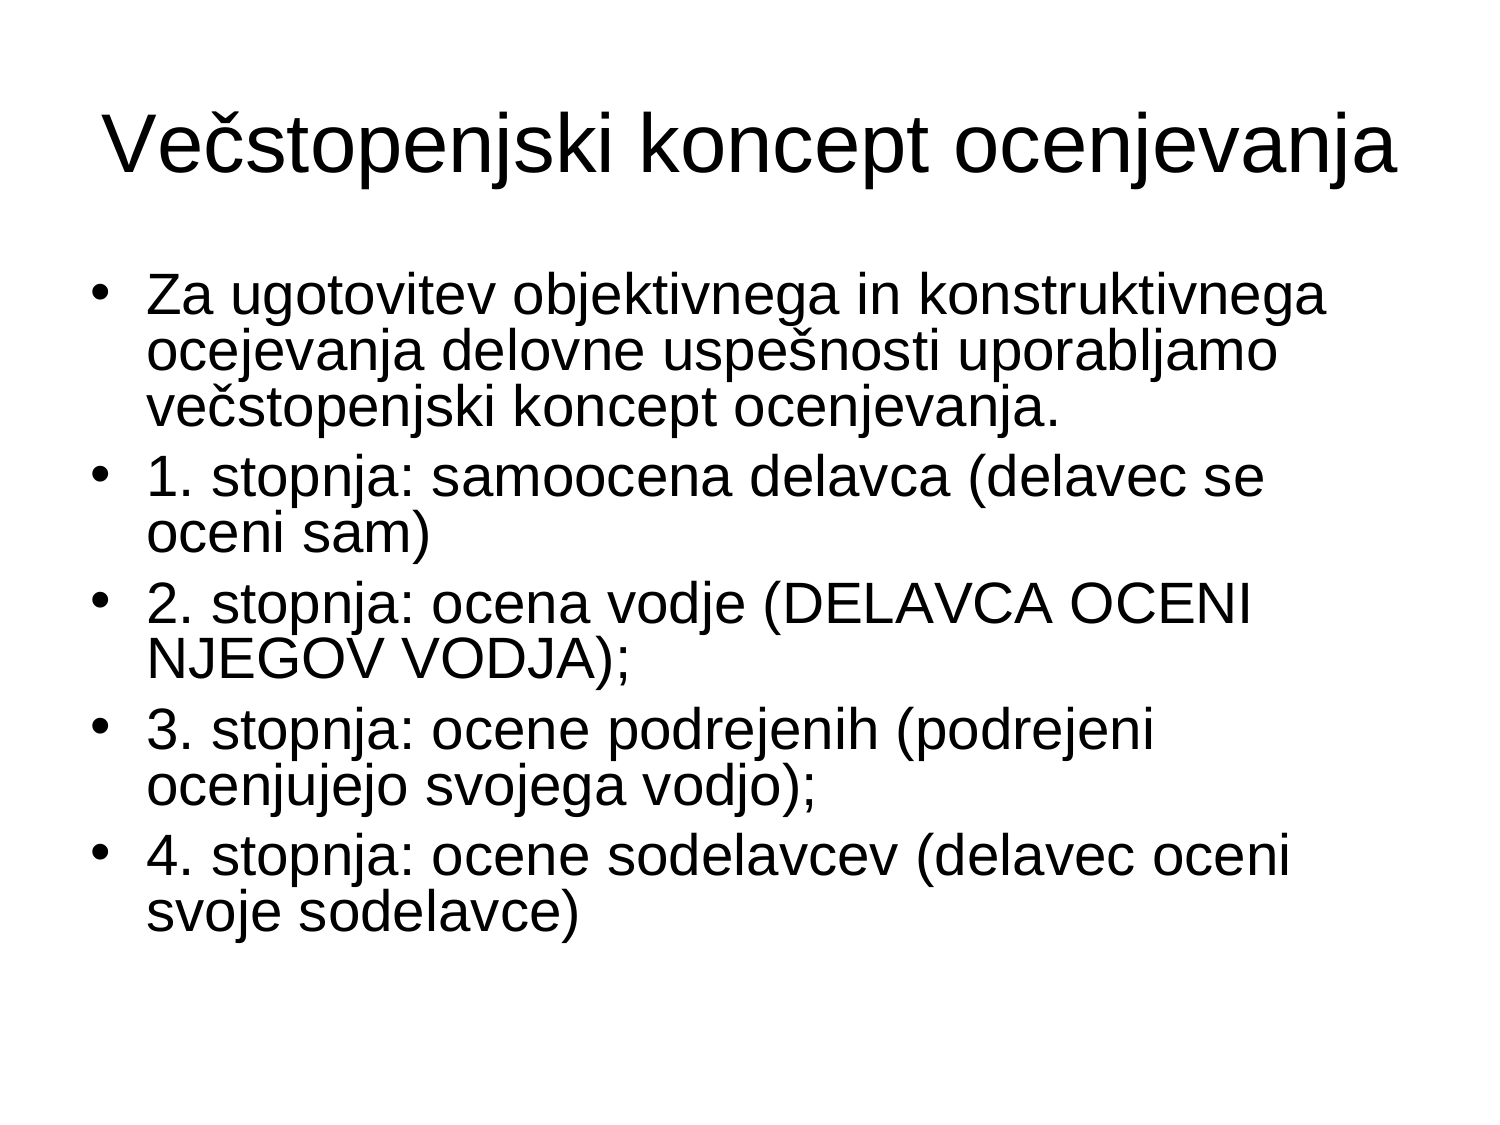

# Večstopenjski koncept ocenjevanja
Za ugotovitev objektivnega in konstruktivnega ocejevanja delovne uspešnosti uporabljamo večstopenjski koncept ocenjevanja.
1. stopnja: samoocena delavca (delavec se oceni sam)
2. stopnja: ocena vodje (DELAVCA OCENI NJEGOV VODJA);
3. stopnja: ocene podrejenih (podrejeni ocenjujejo svojega vodjo);
4. stopnja: ocene sodelavcev (delavec oceni svoje sodelavce)